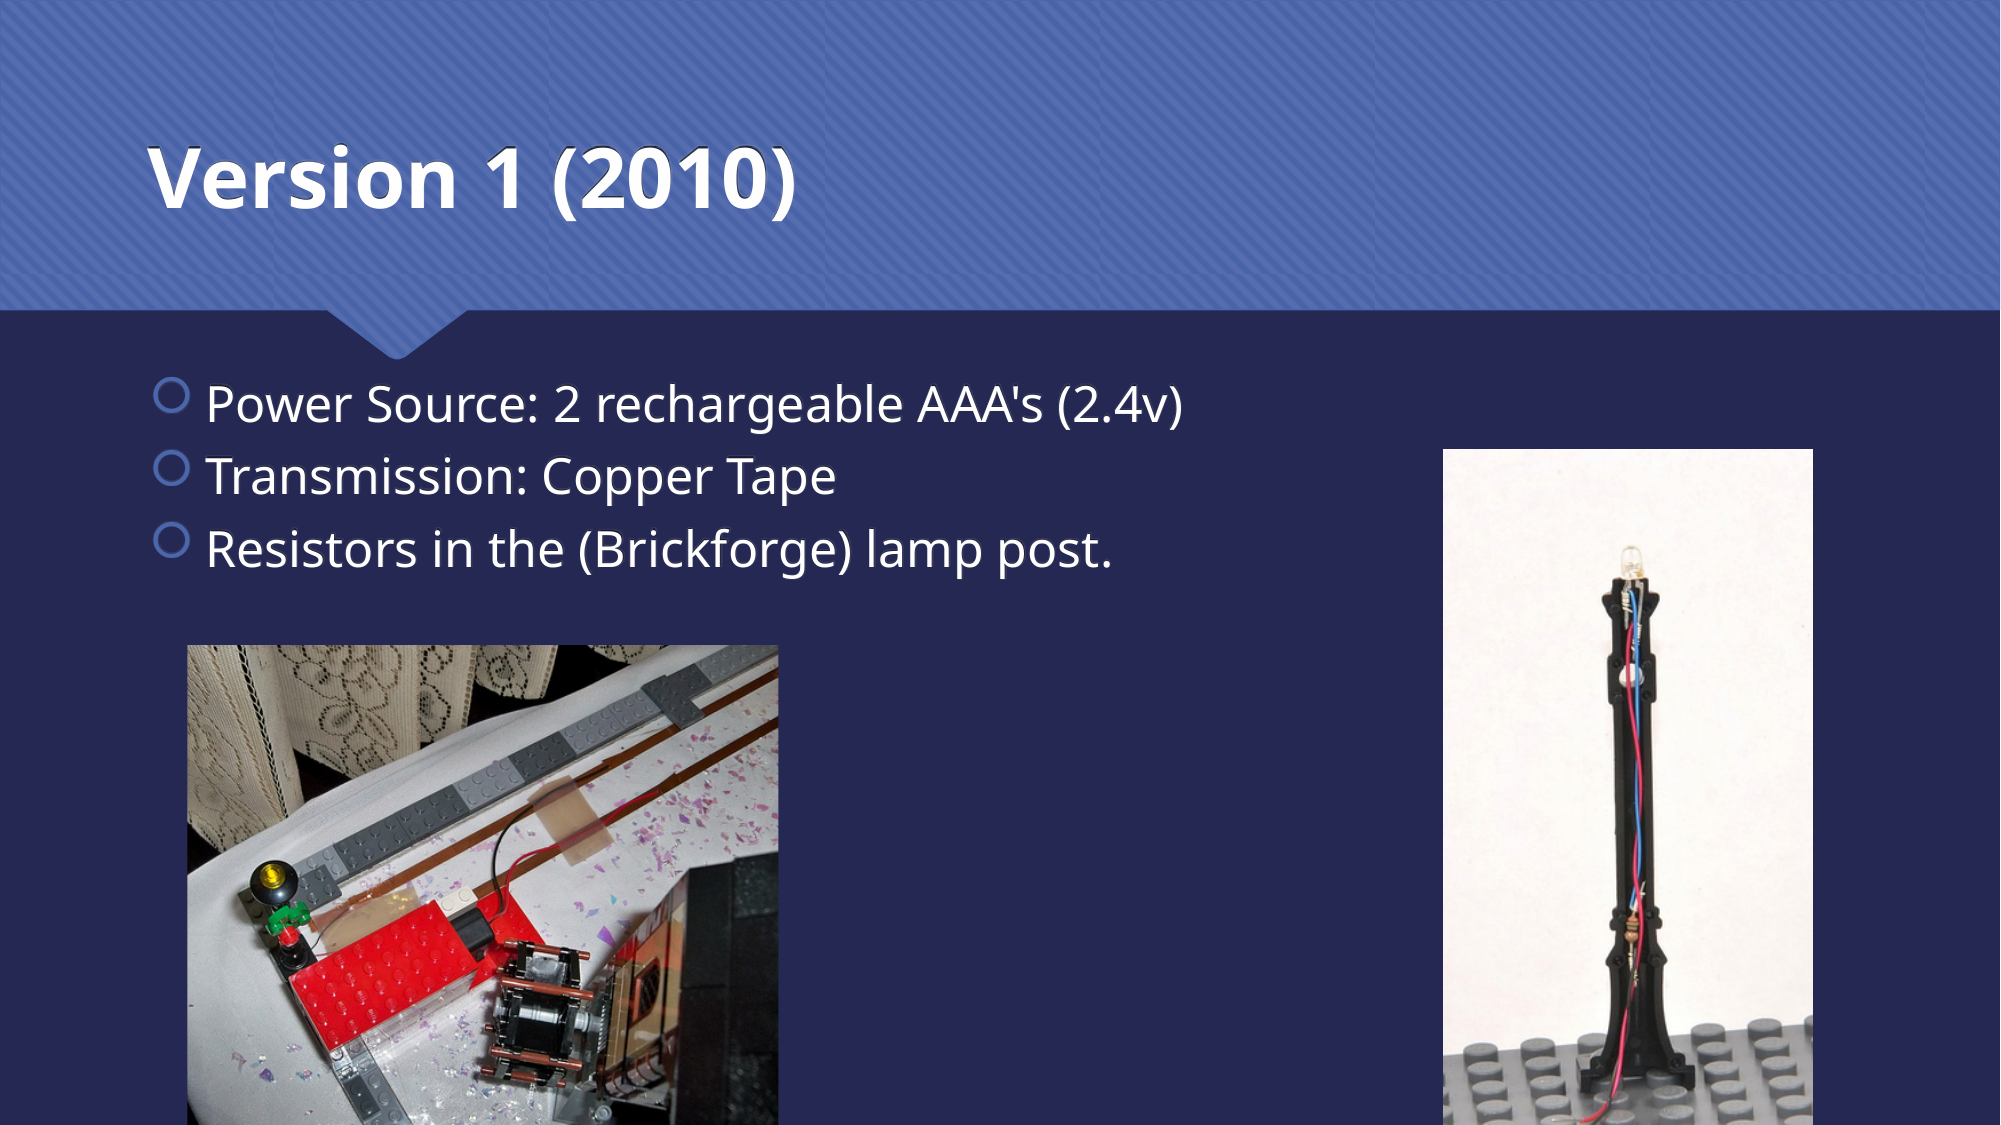

# Version 1 (2010)
Power Source: 2 rechargeable AAA's (2.4v)
Transmission: Copper Tape
Resistors in the (Brickforge) lamp post.